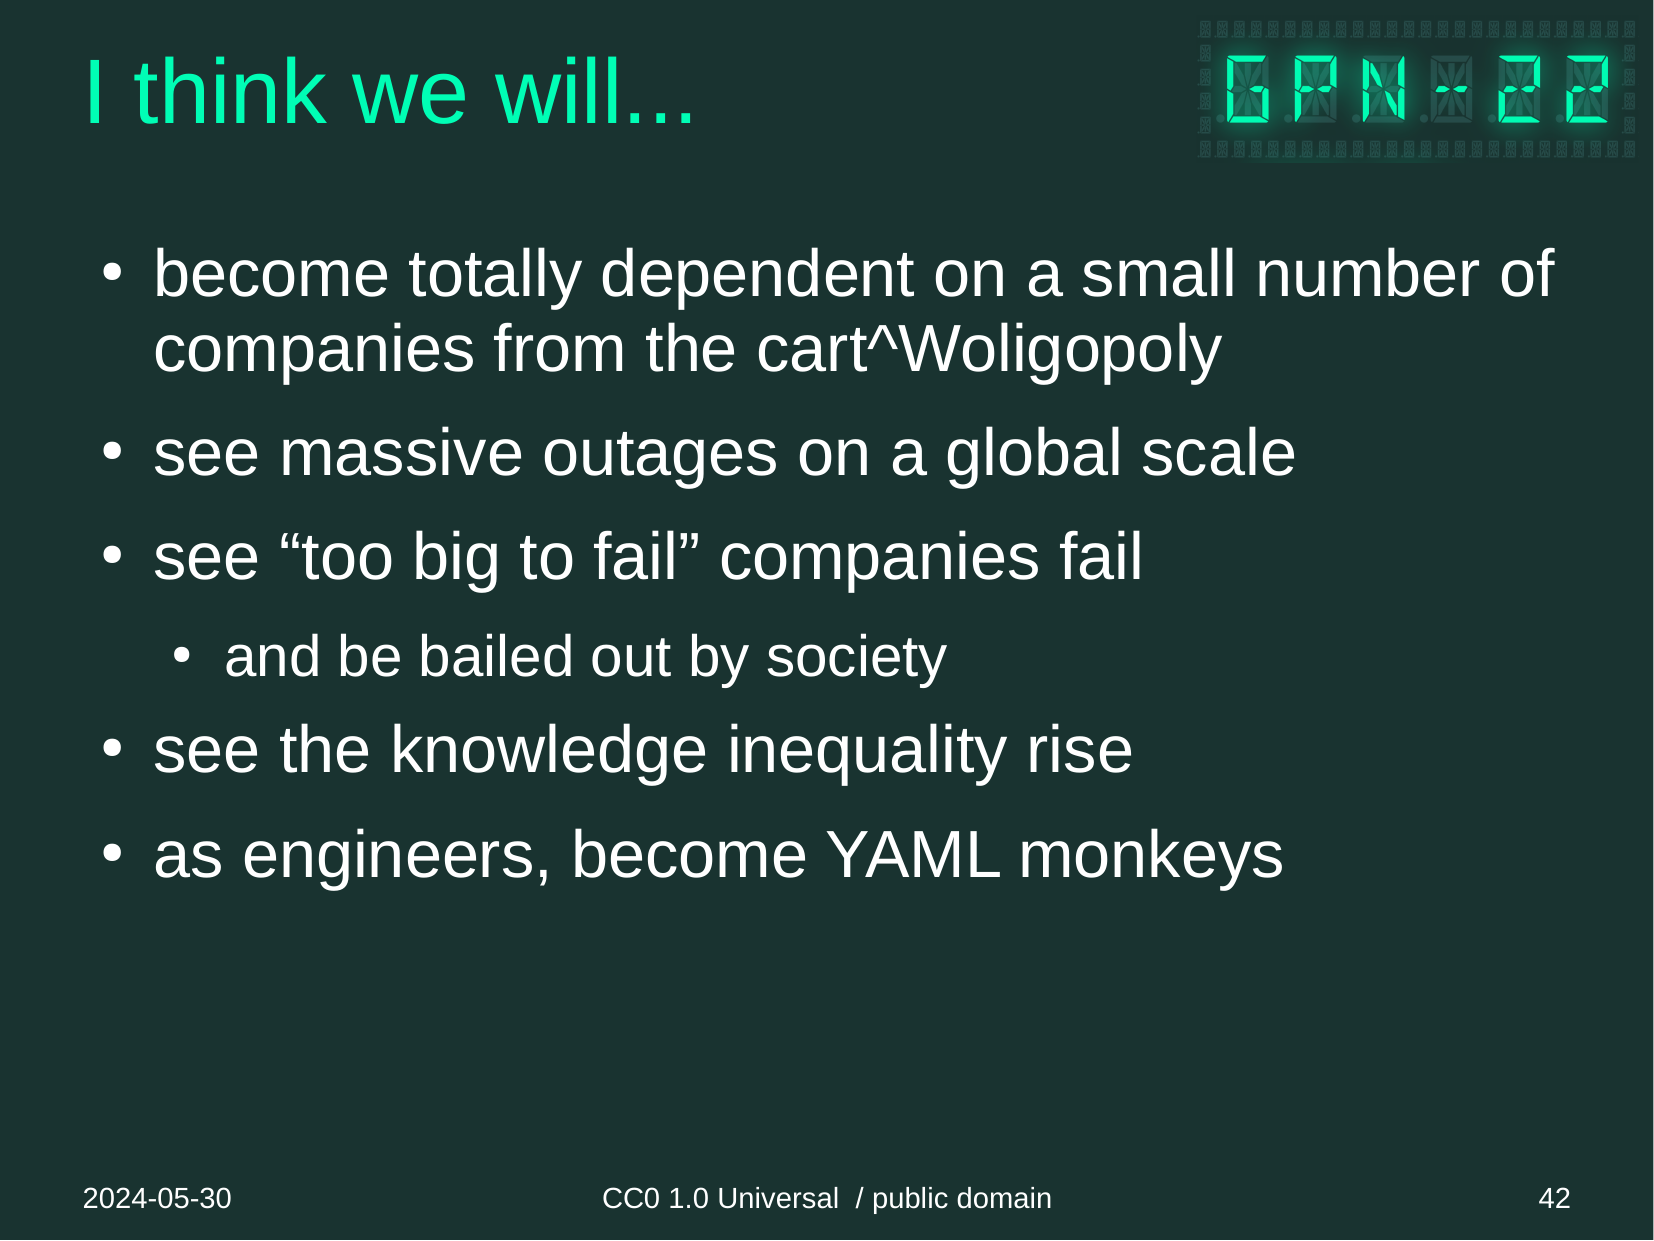

# I think we will...
become totally dependent on a small number of companies from the cart^Woligopoly
see massive outages on a global scale
see “too big to fail” companies fail
and be bailed out by society
see the knowledge inequality rise
as engineers, become YAML monkeys